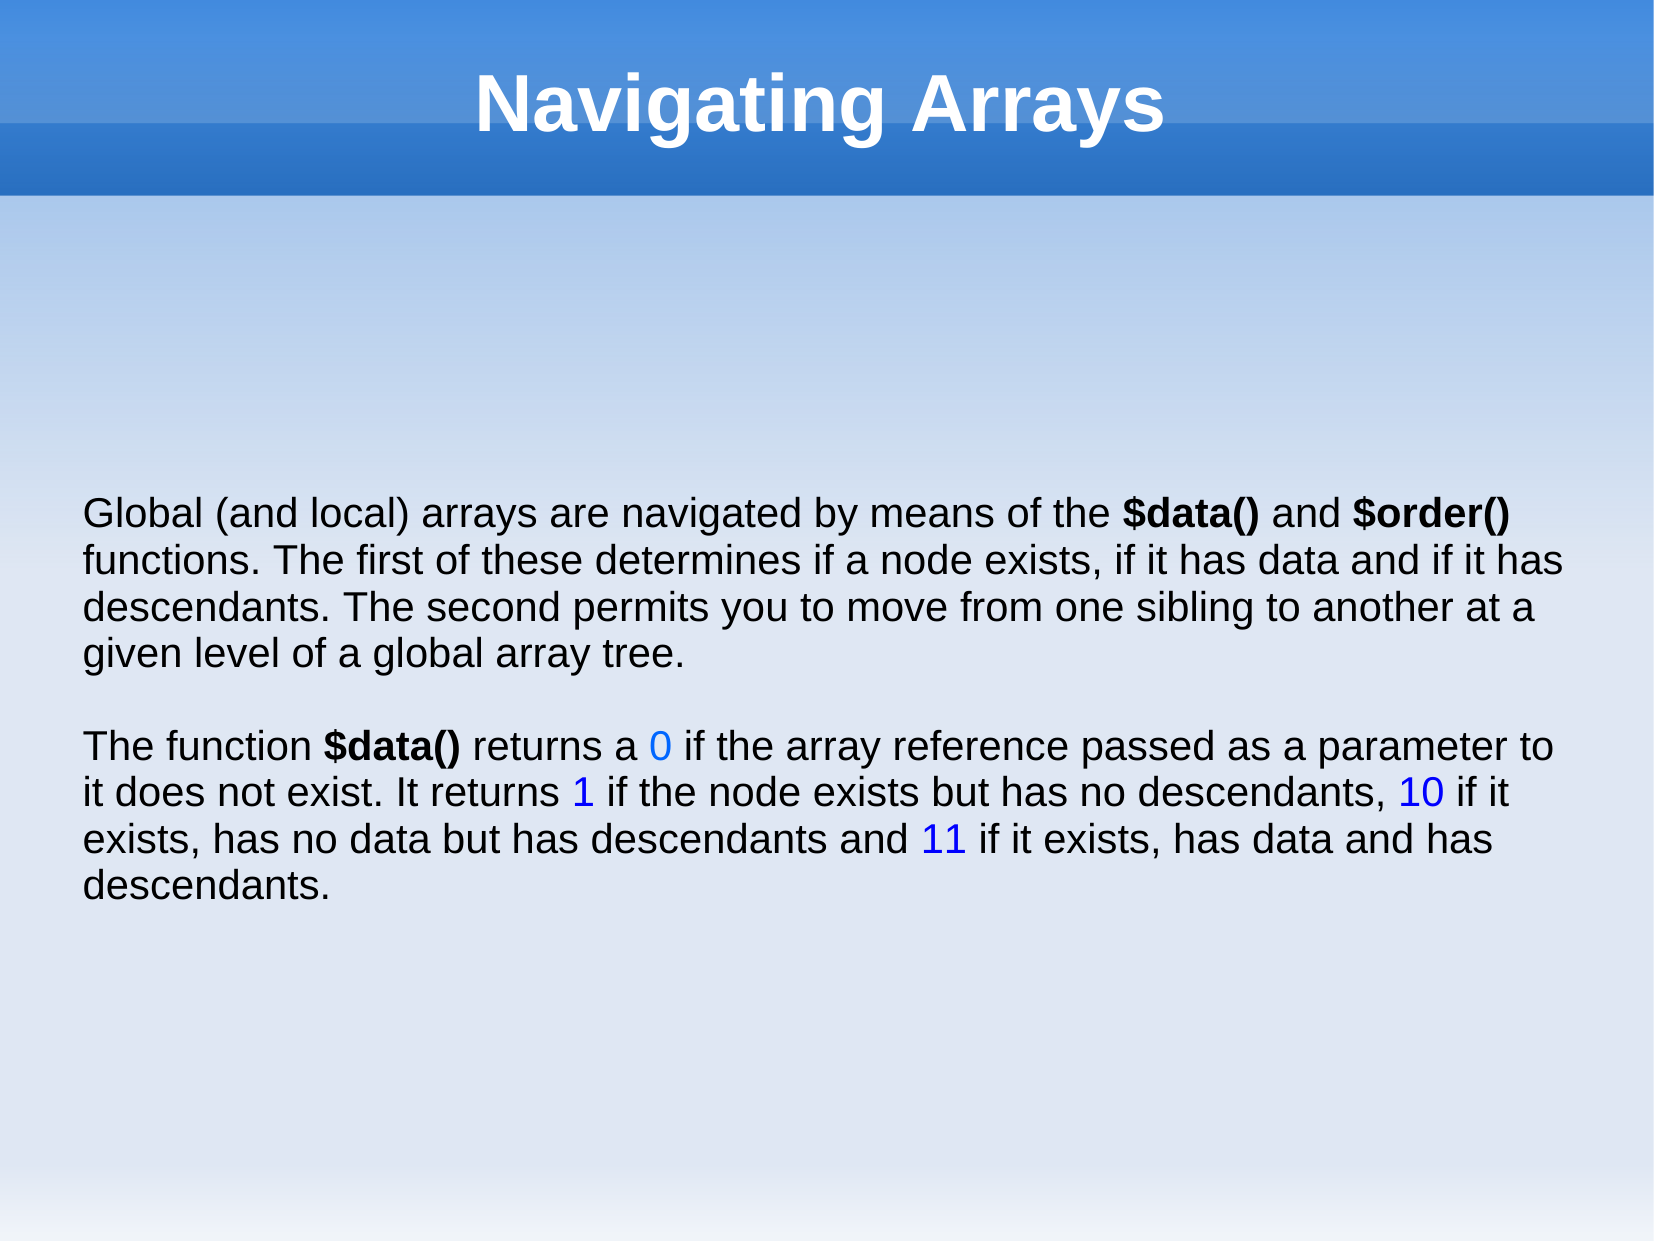

# Navigating Arrays
Global (and local) arrays are navigated by means of the $data() and $order() functions. The first of these determines if a node exists, if it has data and if it has descendants. The second permits you to move from one sibling to another at a given level of a global array tree.
The function $data() returns a 0 if the array reference passed as a parameter to it does not exist. It returns 1 if the node exists but has no descendants, 10 if it exists, has no data but has descendants and 11 if it exists, has data and has descendants.